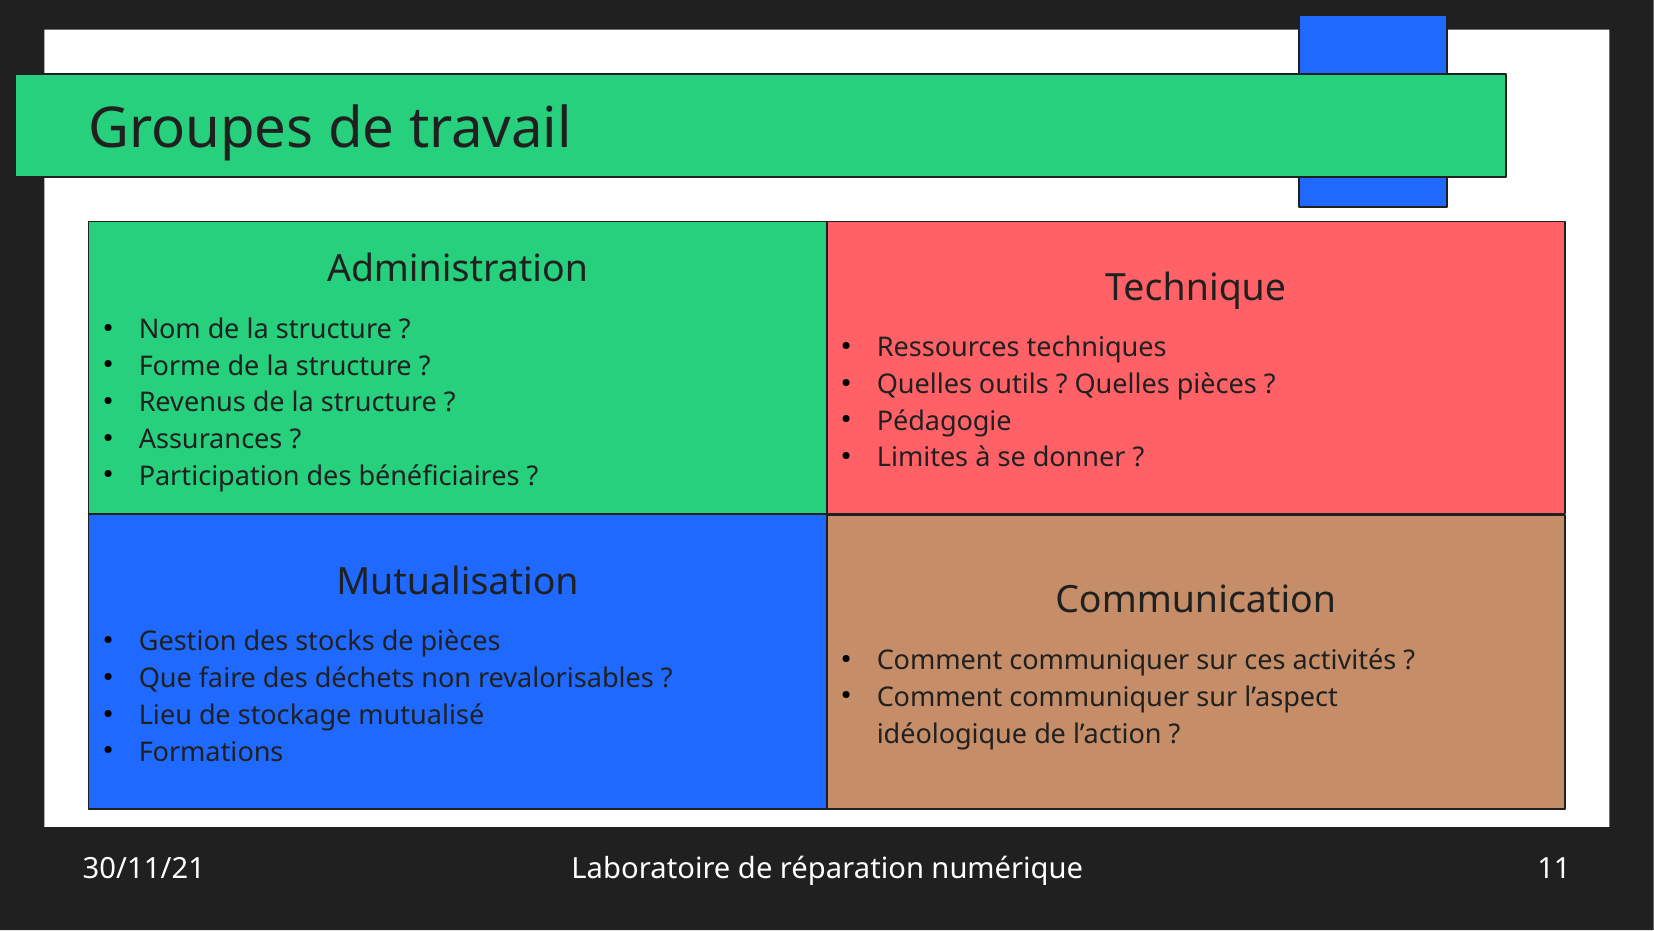

# Groupes de travail
Administration
Nom de la structure ?
Forme de la structure ?
Revenus de la structure ?
Assurances ?
Participation des bénéficiaires ?
Technique
Ressources techniques
Quelles outils ? Quelles pièces ?
Pédagogie
Limites à se donner ?
Mutualisation
Gestion des stocks de pièces
Que faire des déchets non revalorisables ?
Lieu de stockage mutualisé
Formations
Communication
Comment communiquer sur ces activités ?
Comment communiquer sur l’aspect
idéologique de l’action ?
30/11/21
Laboratoire de réparation numérique
11